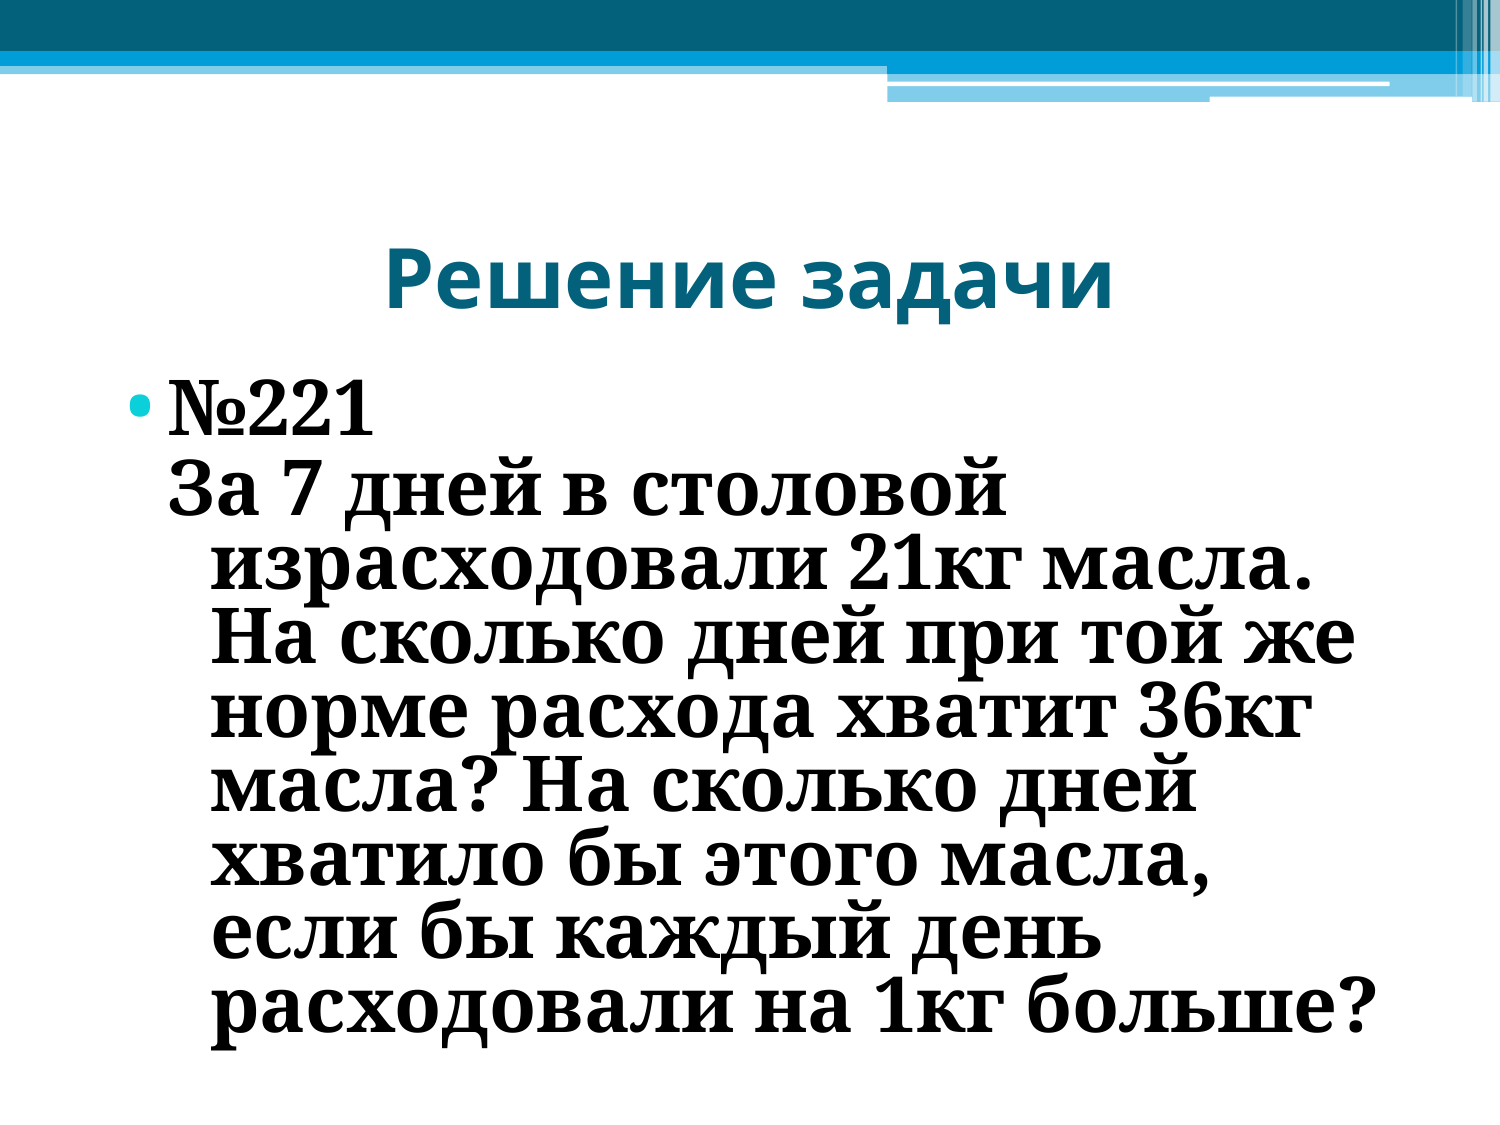

# Решение задачи
№221
За 7 дней в столовой израсходовали 21кг масла. На сколько дней при той же норме расхода хватит 36кг масла? На сколько дней хватило бы этого масла, если бы каждый день расходовали на 1кг больше?